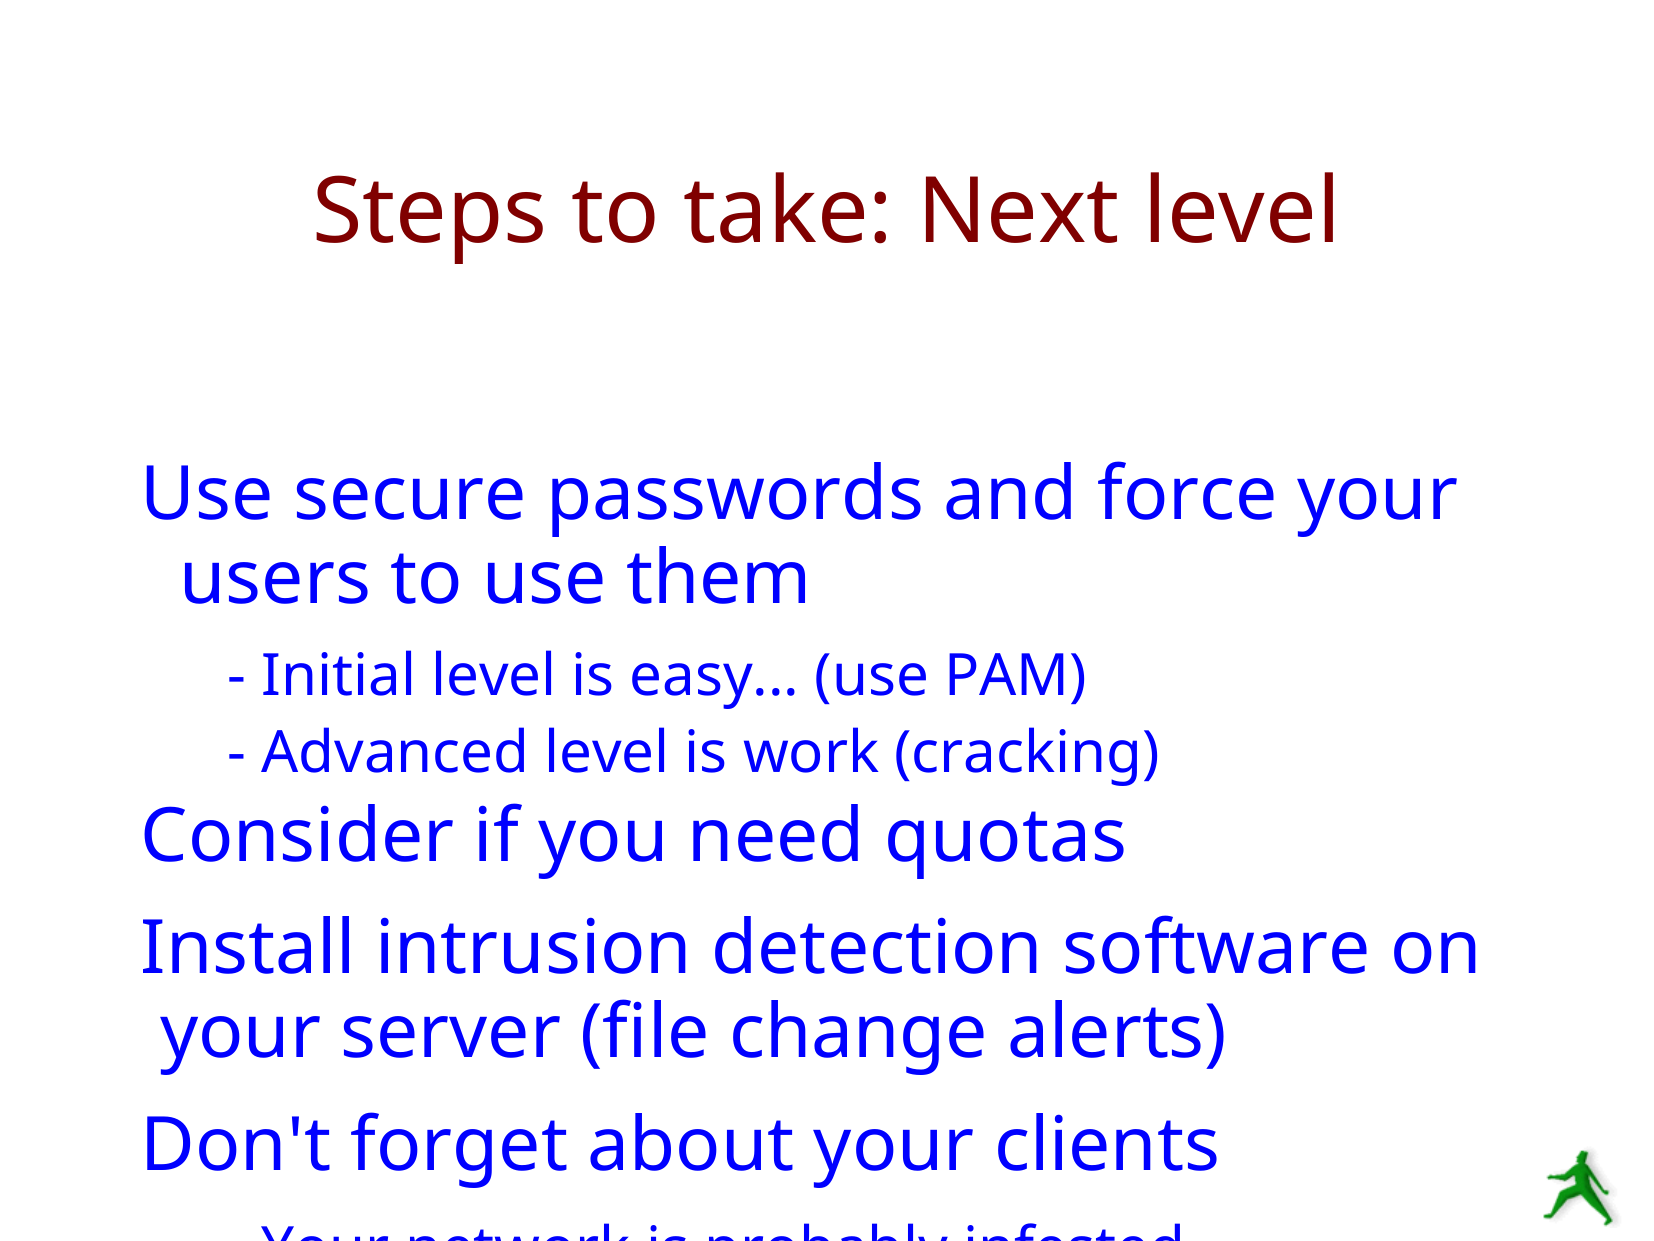

# Steps to take: Next level
 Use secure passwords and force your
 users to use them
- Initial level is easy... (use PAM)
- Advanced level is work (cracking)
 Consider if you need quotas
 Install intrusion detection software on
 your server (file change alerts)
 Don't forget about your clients
- Your network is probably infested